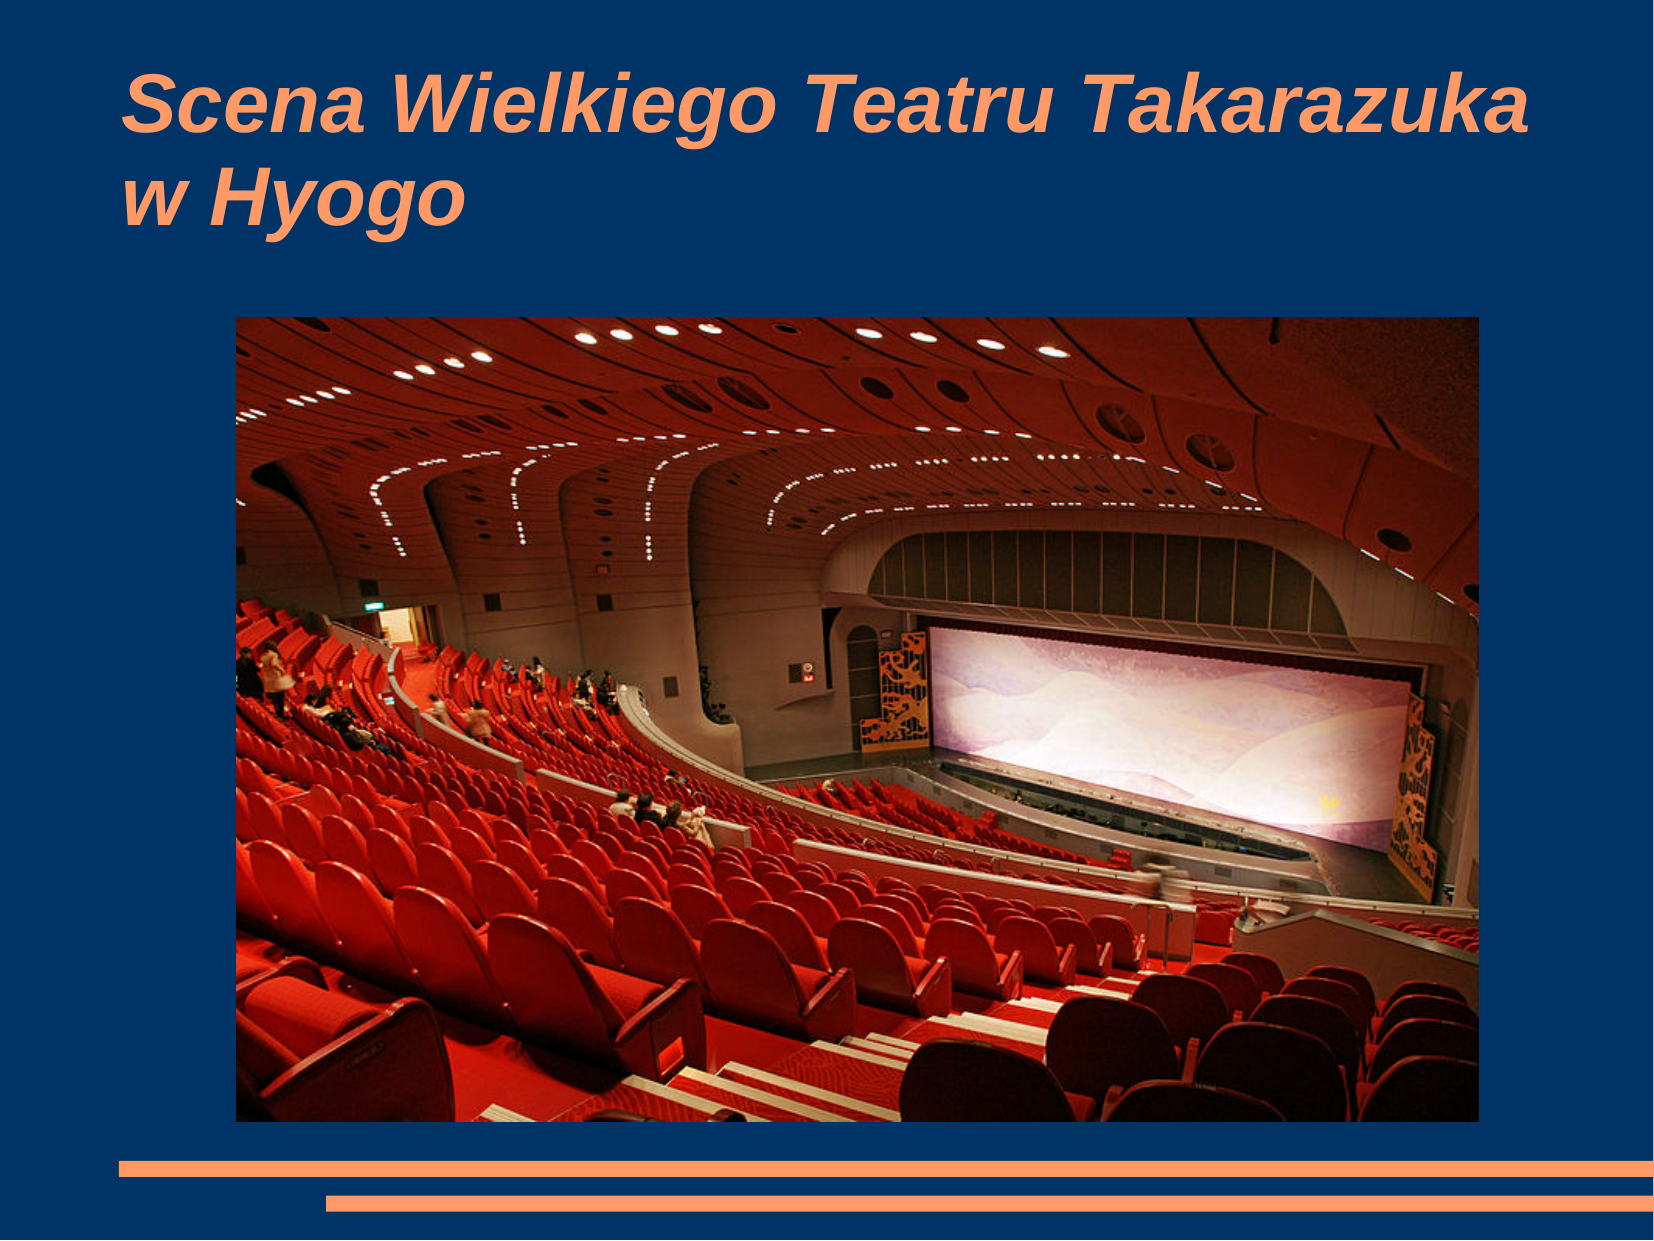

# Scena Wielkiego Teatru Takarazuka w Hyogo